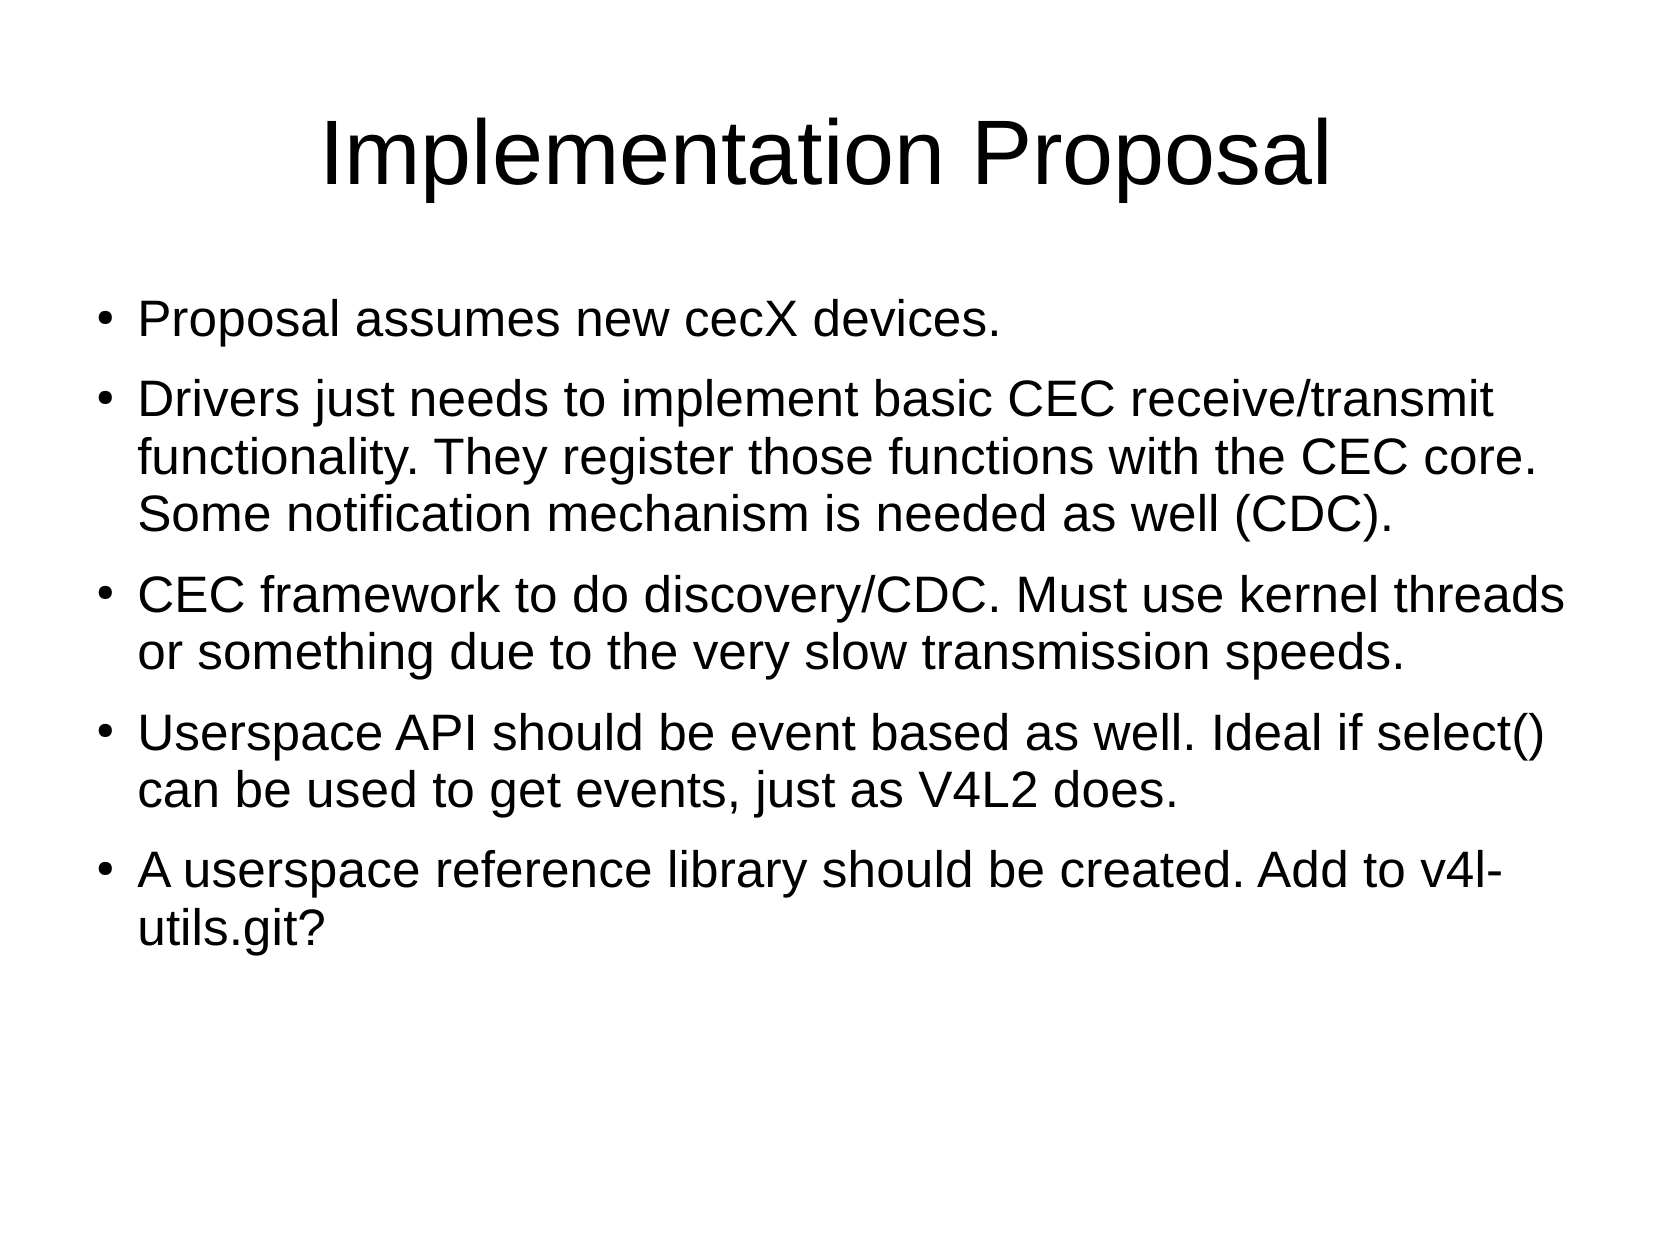

# Implementation Proposal
Proposal assumes new cecX devices.
Drivers just needs to implement basic CEC receive/transmit functionality. They register those functions with the CEC core. Some notification mechanism is needed as well (CDC).
CEC framework to do discovery/CDC. Must use kernel threads or something due to the very slow transmission speeds.
Userspace API should be event based as well. Ideal if select() can be used to get events, just as V4L2 does.
A userspace reference library should be created. Add to v4l-utils.git?